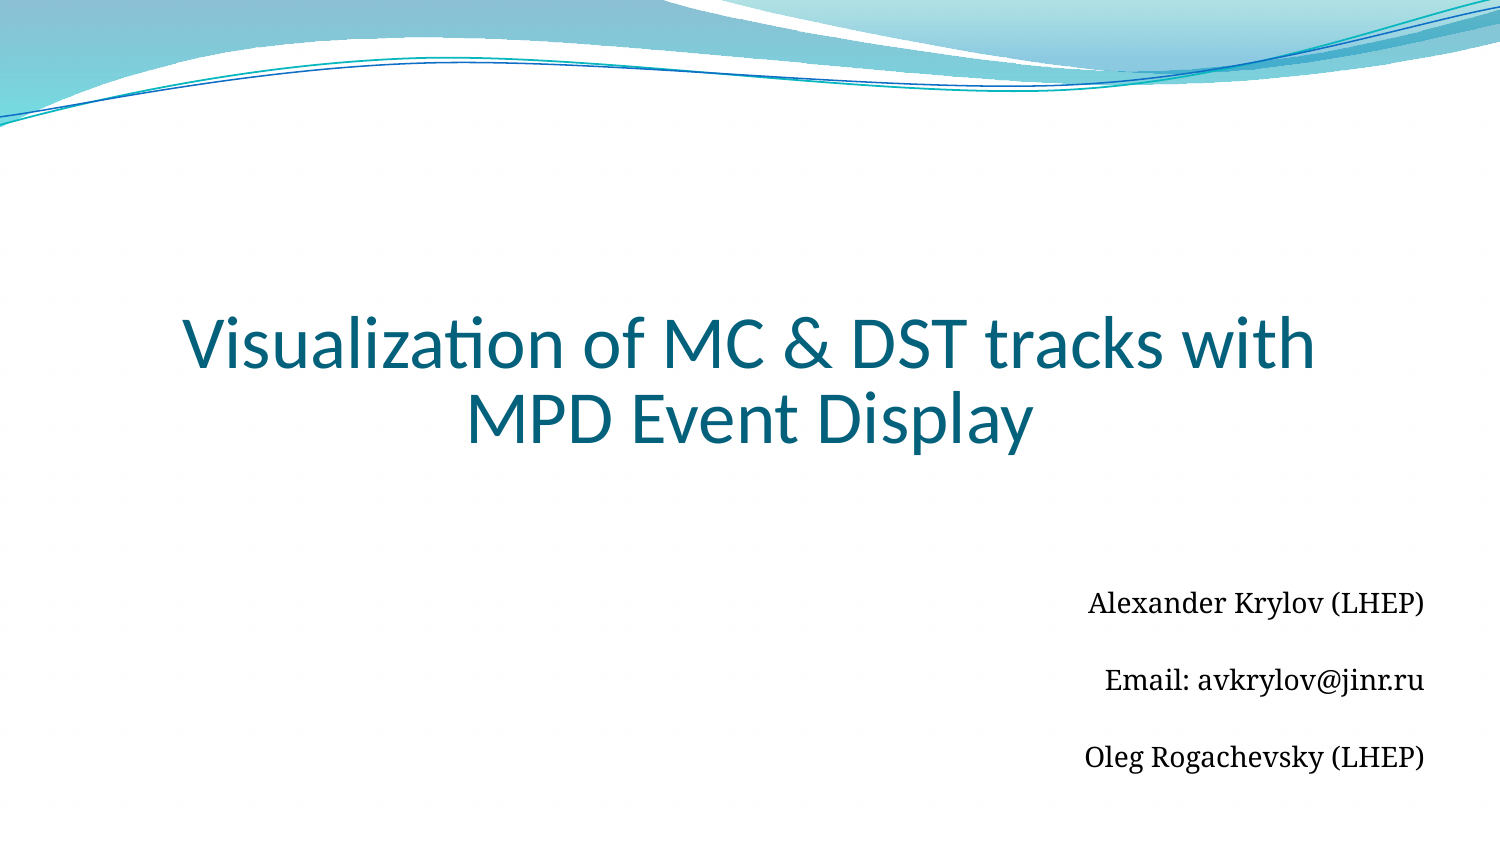

Visualization of MC & DST tracks with MPD Event Display
# Alexander Krylov (LHEP)​ Email: avkrylov@jinr.ru​ Oleg Rogachevsky (LHEP)